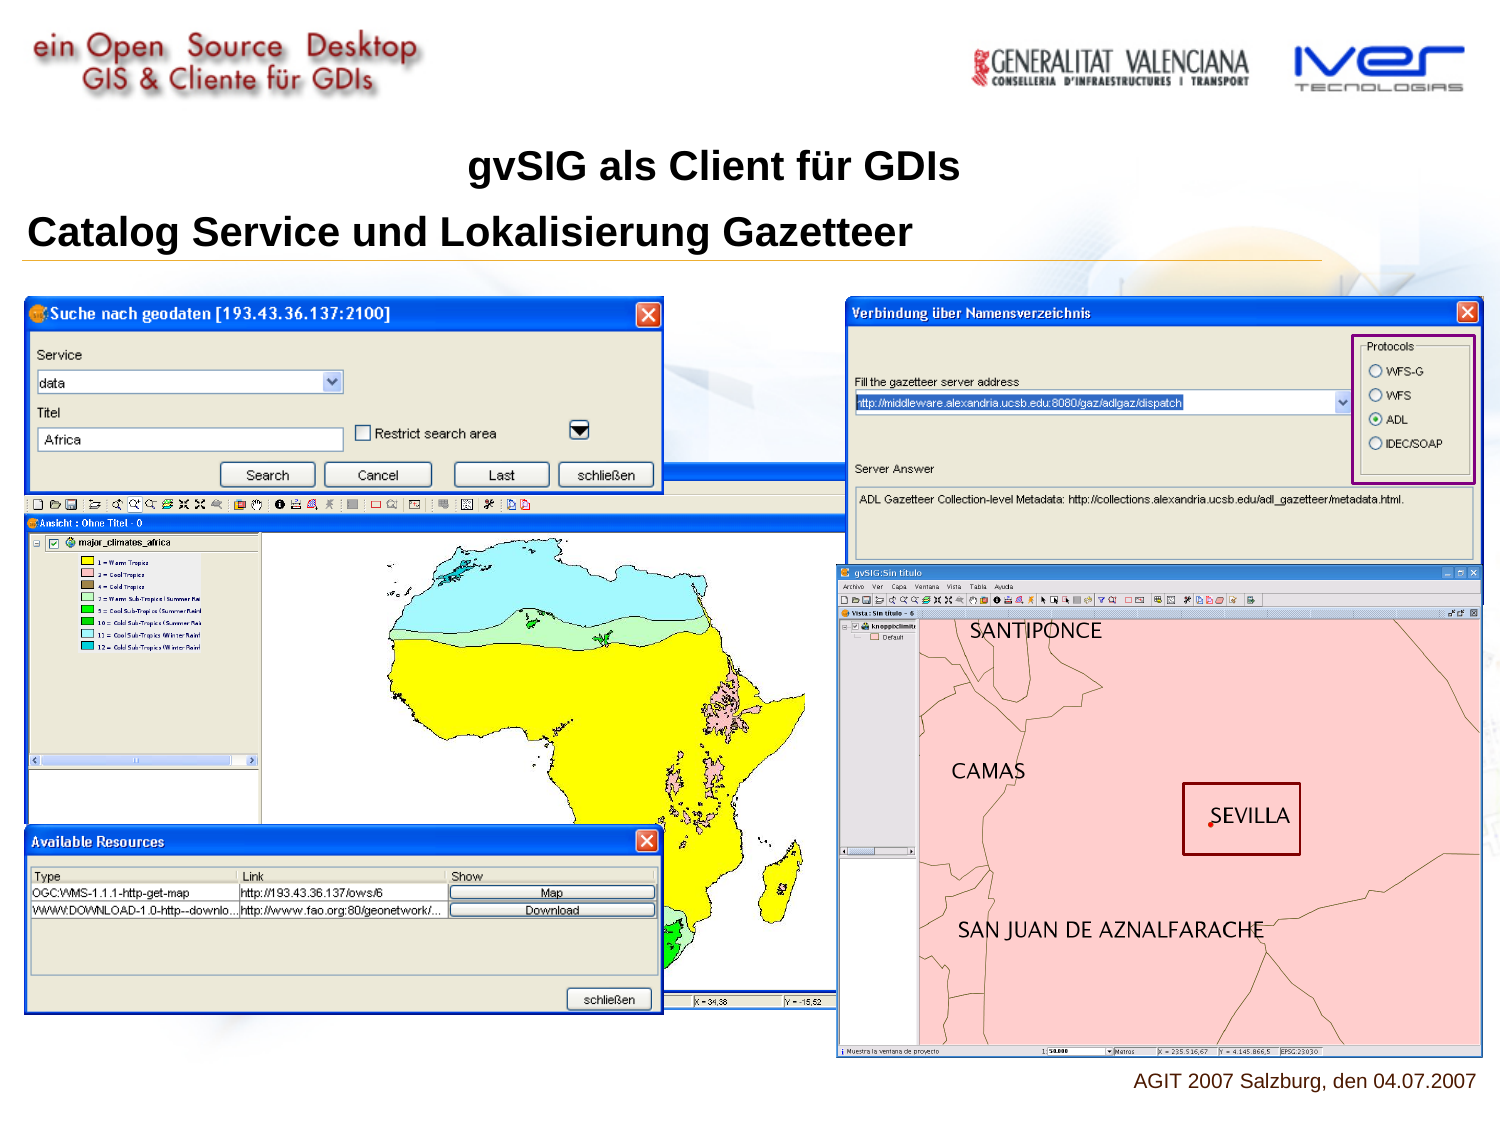

gvSIG als Client für GDIs
Catalog Service und Lokalisierung Gazetteer
AGIT 2007 Salzburg, den 04.07.2007